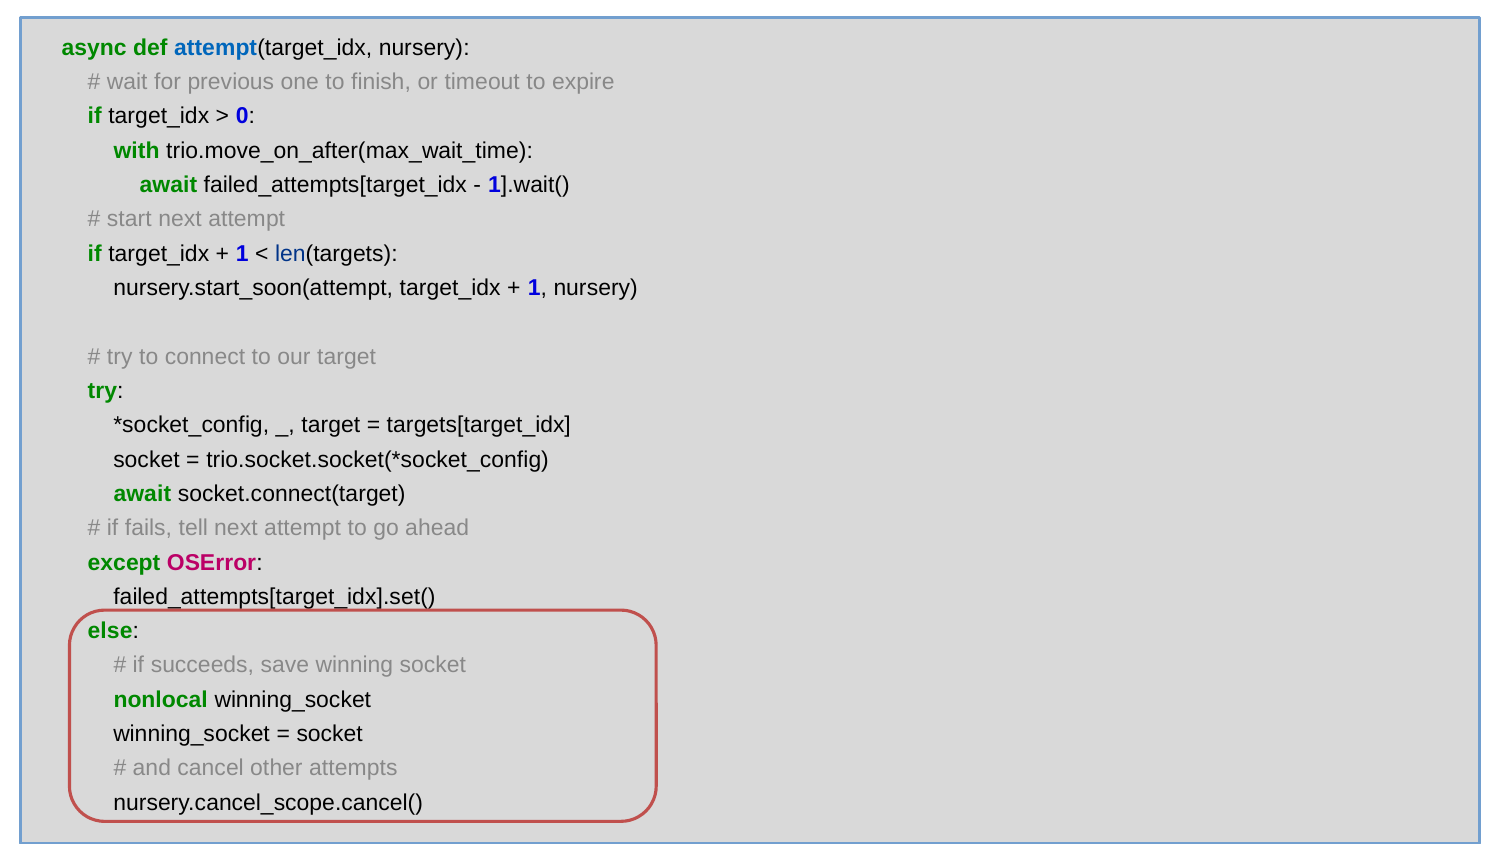

async def attempt(target_idx, nursery):
 # wait for previous one to finish, or timeout to expire
 if target_idx > 0:
 with trio.move_on_after(max_wait_time):
 await failed_attempts[target_idx - 1].wait()
 # start next attempt
 if target_idx + 1 < len(targets):
 nursery.start_soon(attempt, target_idx + 1, nursery)
 # try to connect to our target
 try:
 *socket_config, _, target = targets[target_idx]
 socket = trio.socket.socket(*socket_config)
 await socket.connect(target)
 # if fails, tell next attempt to go ahead
 except OSError:
 failed_attempts[target_idx].set()
 else:
 # if succeeds, save winning socket
 nonlocal winning_socket
 winning_socket = socket
 # and cancel other attempts
 nursery.cancel_scope.cancel()